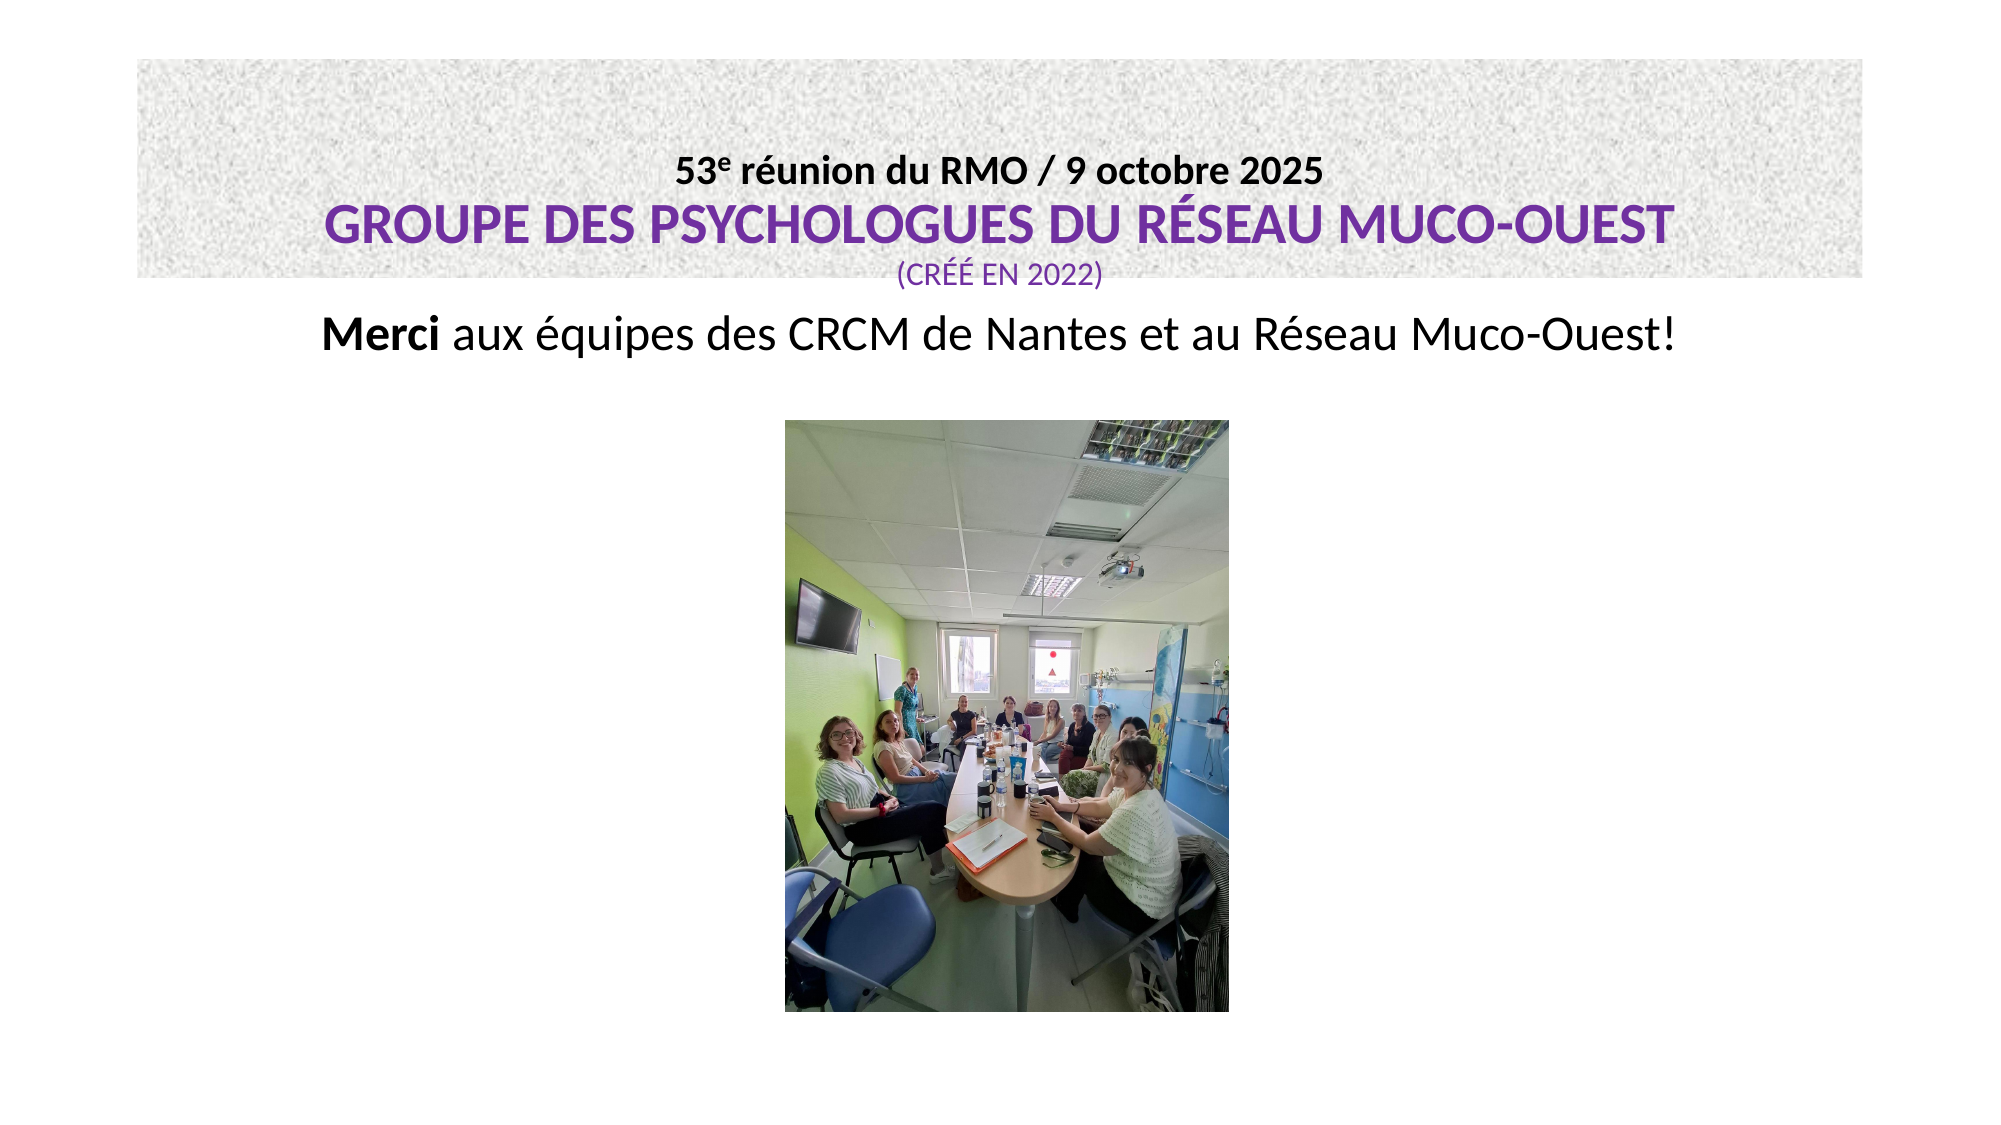

# 53e réunion du RMO / 9 octobre 2025 Groupe des psychologues du Réseau Muco-Ouest (créé en 2022)
Merci aux équipes des CRCM de Nantes et au Réseau Muco-Ouest!